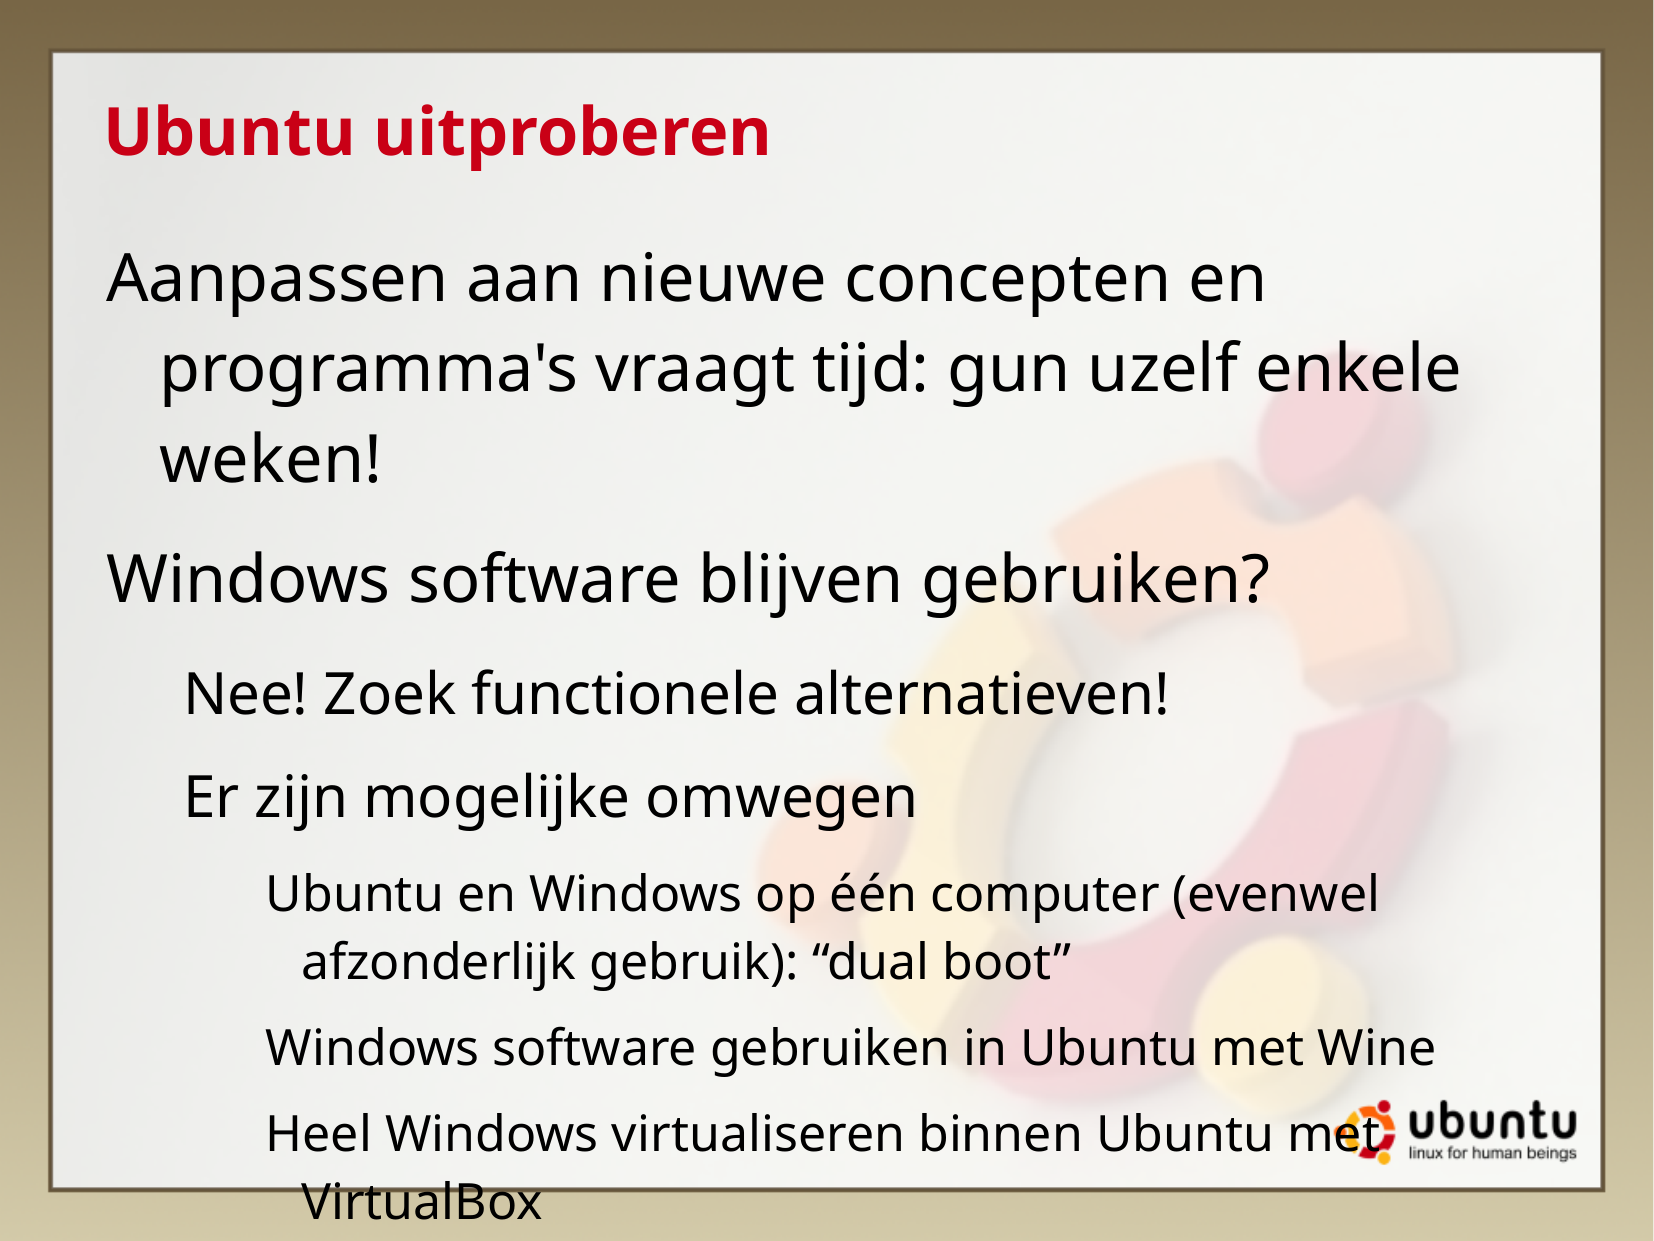

Ubuntu uitproberen
# Aanpassen aan nieuwe concepten en programma's vraagt tijd: gun uzelf enkele weken!
Windows software blijven gebruiken?
Nee! Zoek functionele alternatieven!
Er zijn mogelijke omwegen
Ubuntu en Windows op één computer (evenwel afzonderlijk gebruik): “dual boot”
Windows software gebruiken in Ubuntu met Wine
Heel Windows virtualiseren binnen Ubuntu met VirtualBox
Tweede computer